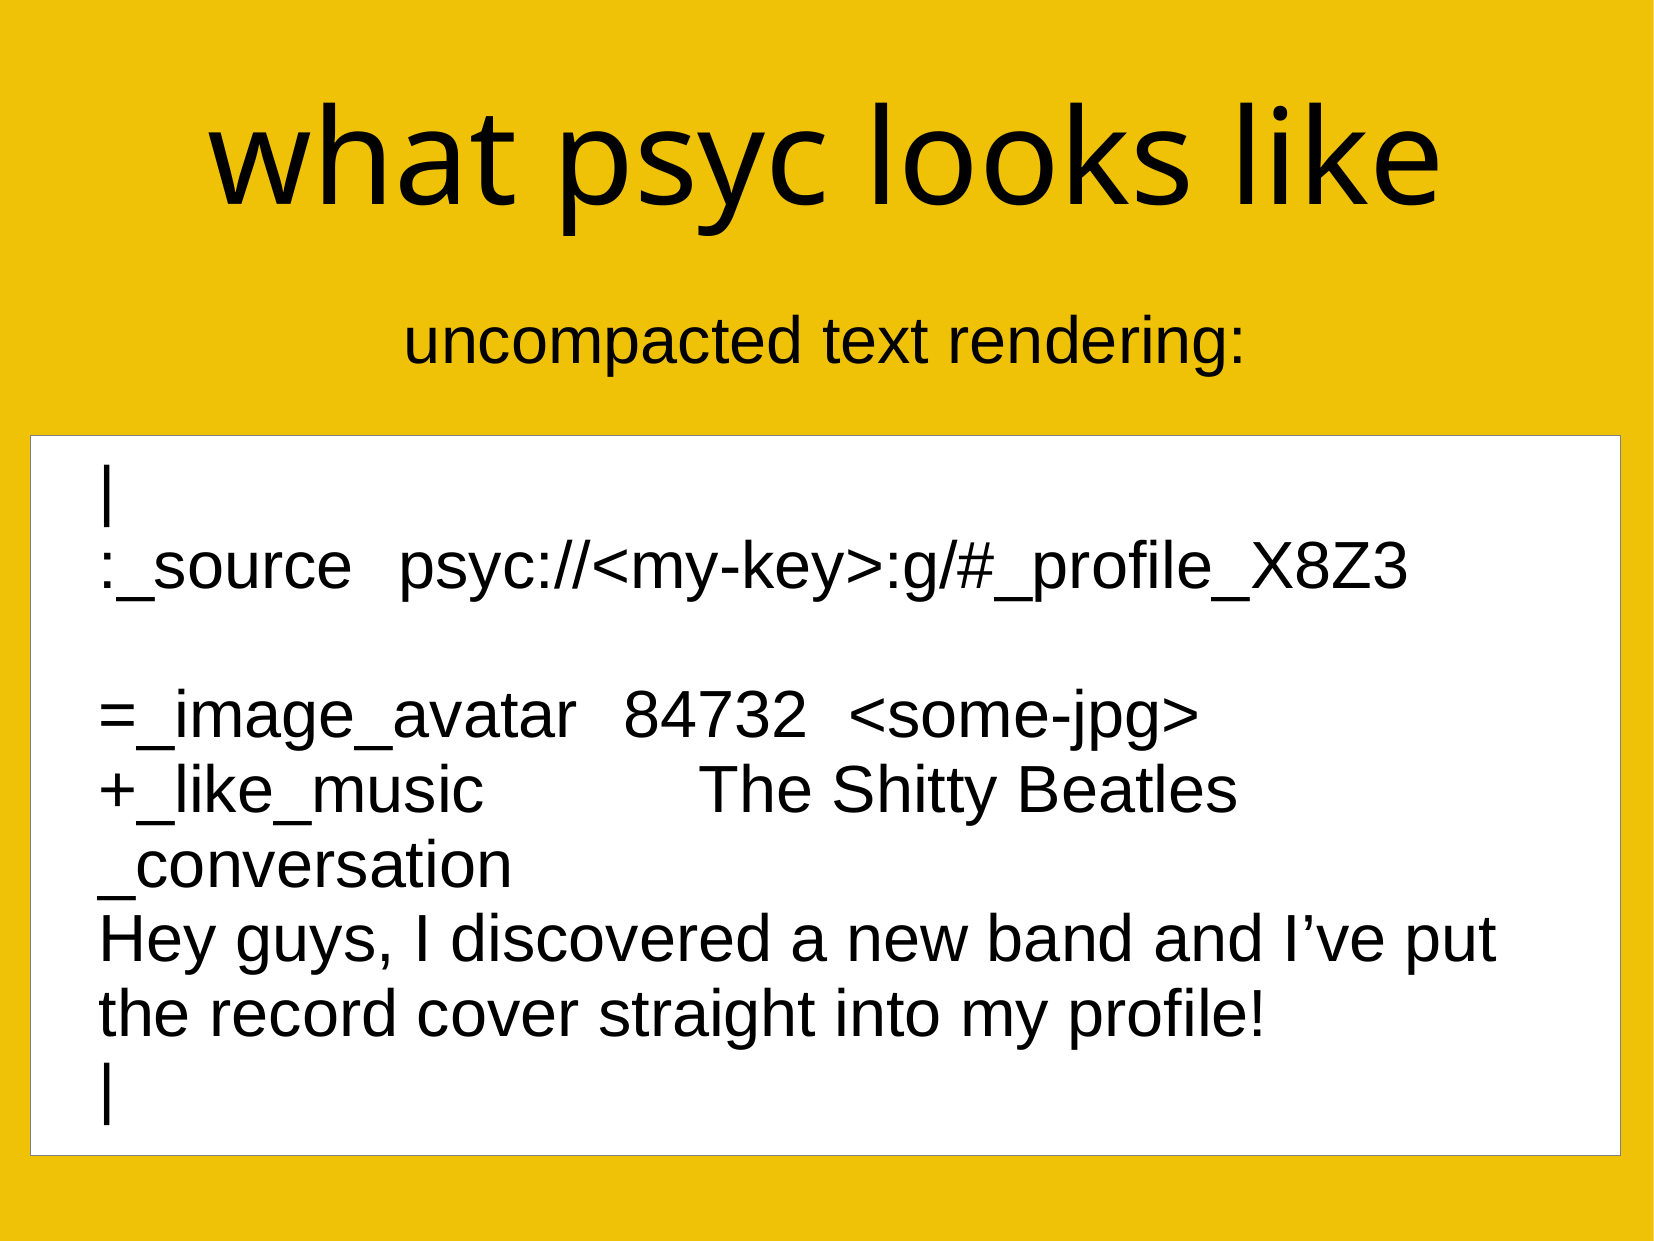

# what psyc looks like
uncompacted text rendering:
|
:_source	psyc://<my-key>:g/#_profile_X8Z3
=_image_avatar	84732	<some-jpg>
+_like_music			The Shitty Beatles
_conversation
Hey guys, I discovered a new band and I’ve put the record cover straight into my profile!
|